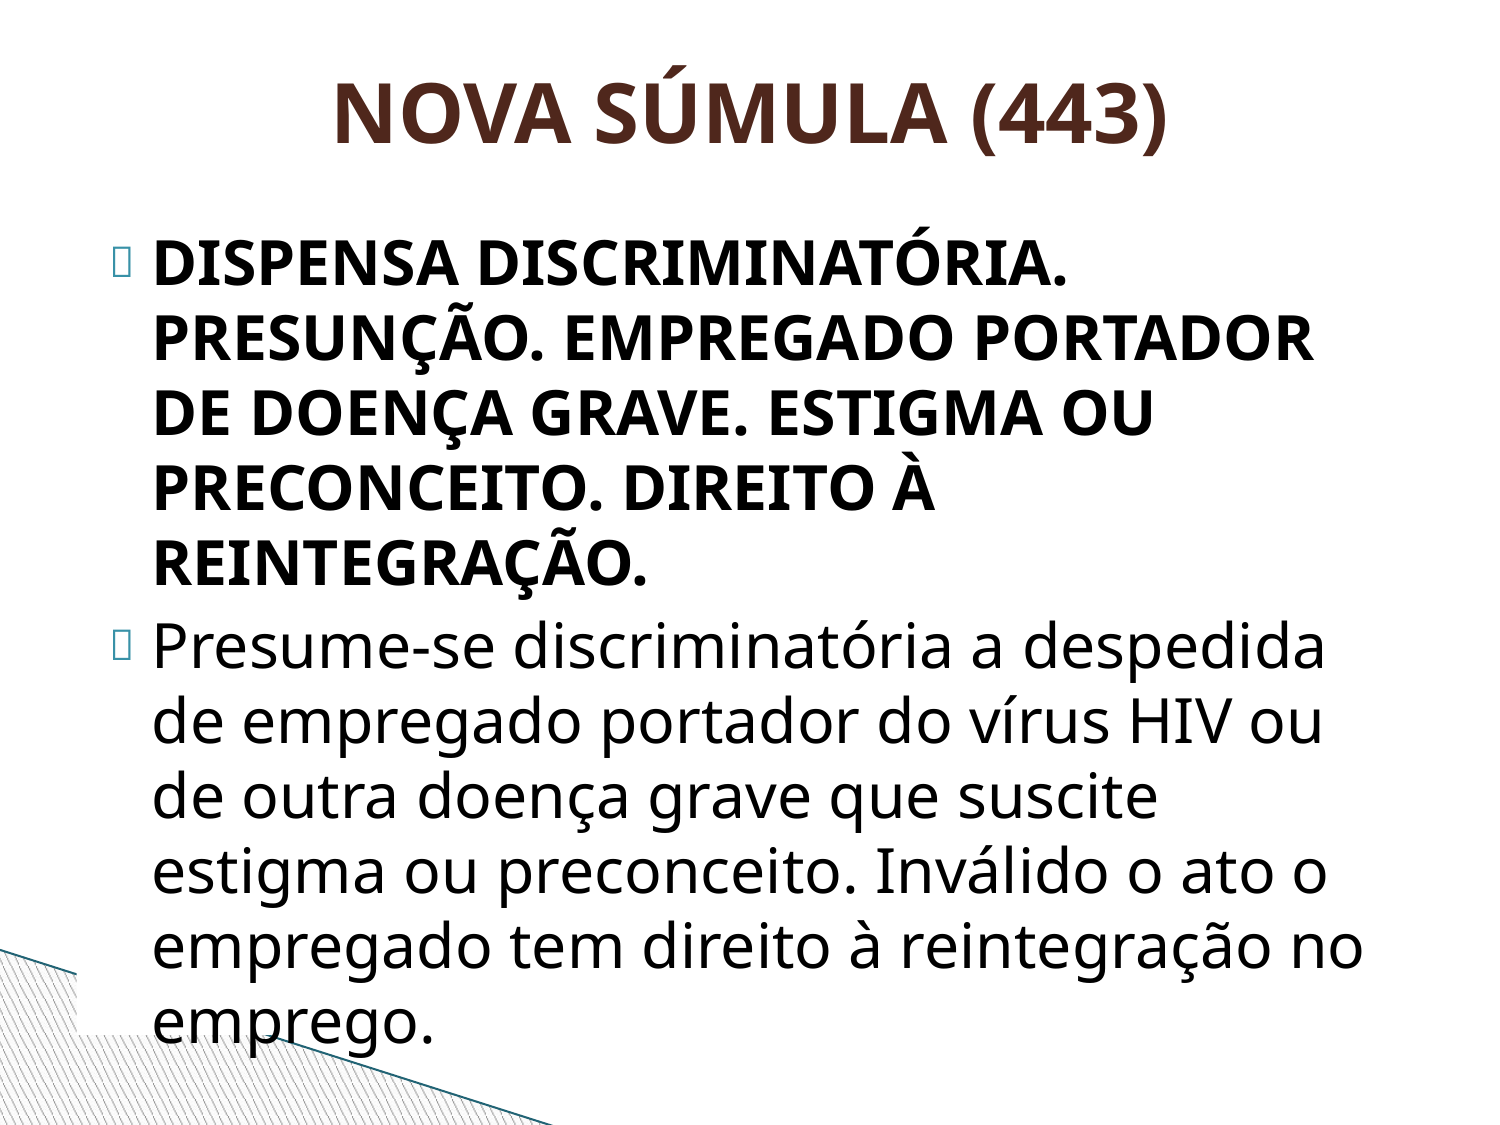

# NOVA SÚMULA (443)
DISPENSA DISCRIMINATÓRIA. PRESUNÇÃO. EMPREGADO PORTADOR DE DOENÇA GRAVE. ESTIGMA OU PRECONCEITO. DIREITO À REINTEGRAÇÃO.
Presume‐se discriminatória a despedida de empregado portador do vírus HIV ou de outra doença grave que suscite estigma ou preconceito. Inválido o ato o empregado tem direito à reintegração no emprego.